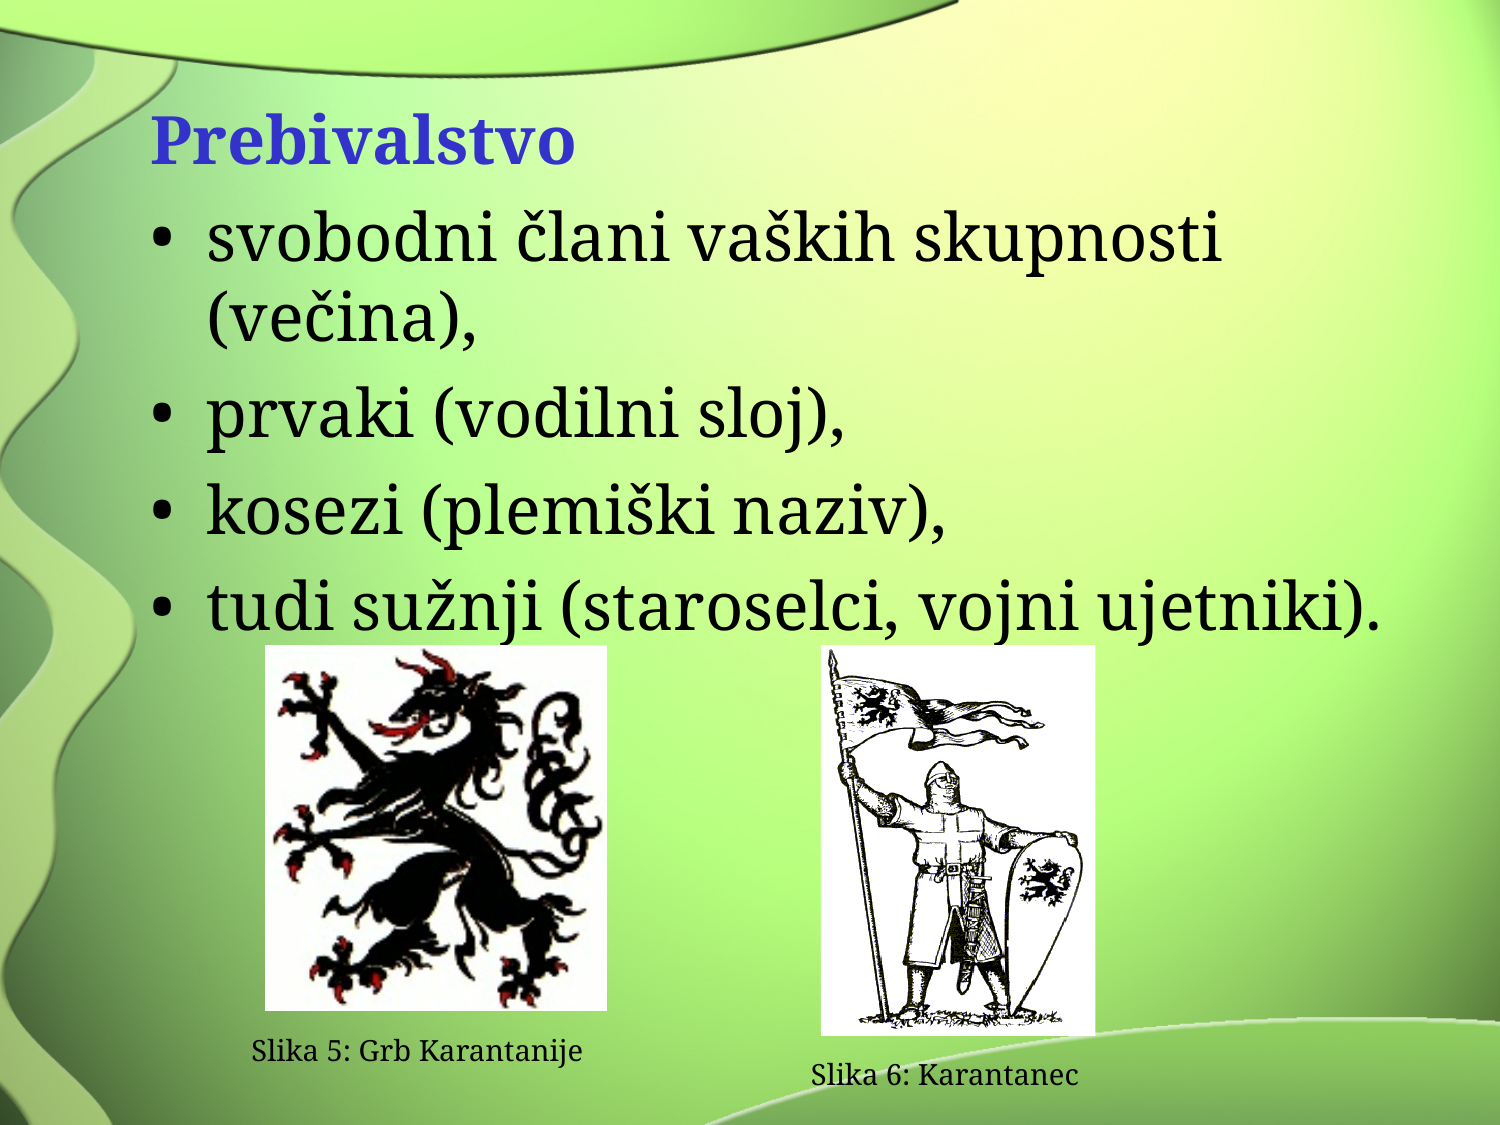

# Prebivalstvo
svobodni člani vaških skupnosti (večina),
prvaki (vodilni sloj),
kosezi (plemiški naziv),
tudi sužnji (staroselci, vojni ujetniki).
Slika 5: Grb Karantanije
Slika 6: Karantanec